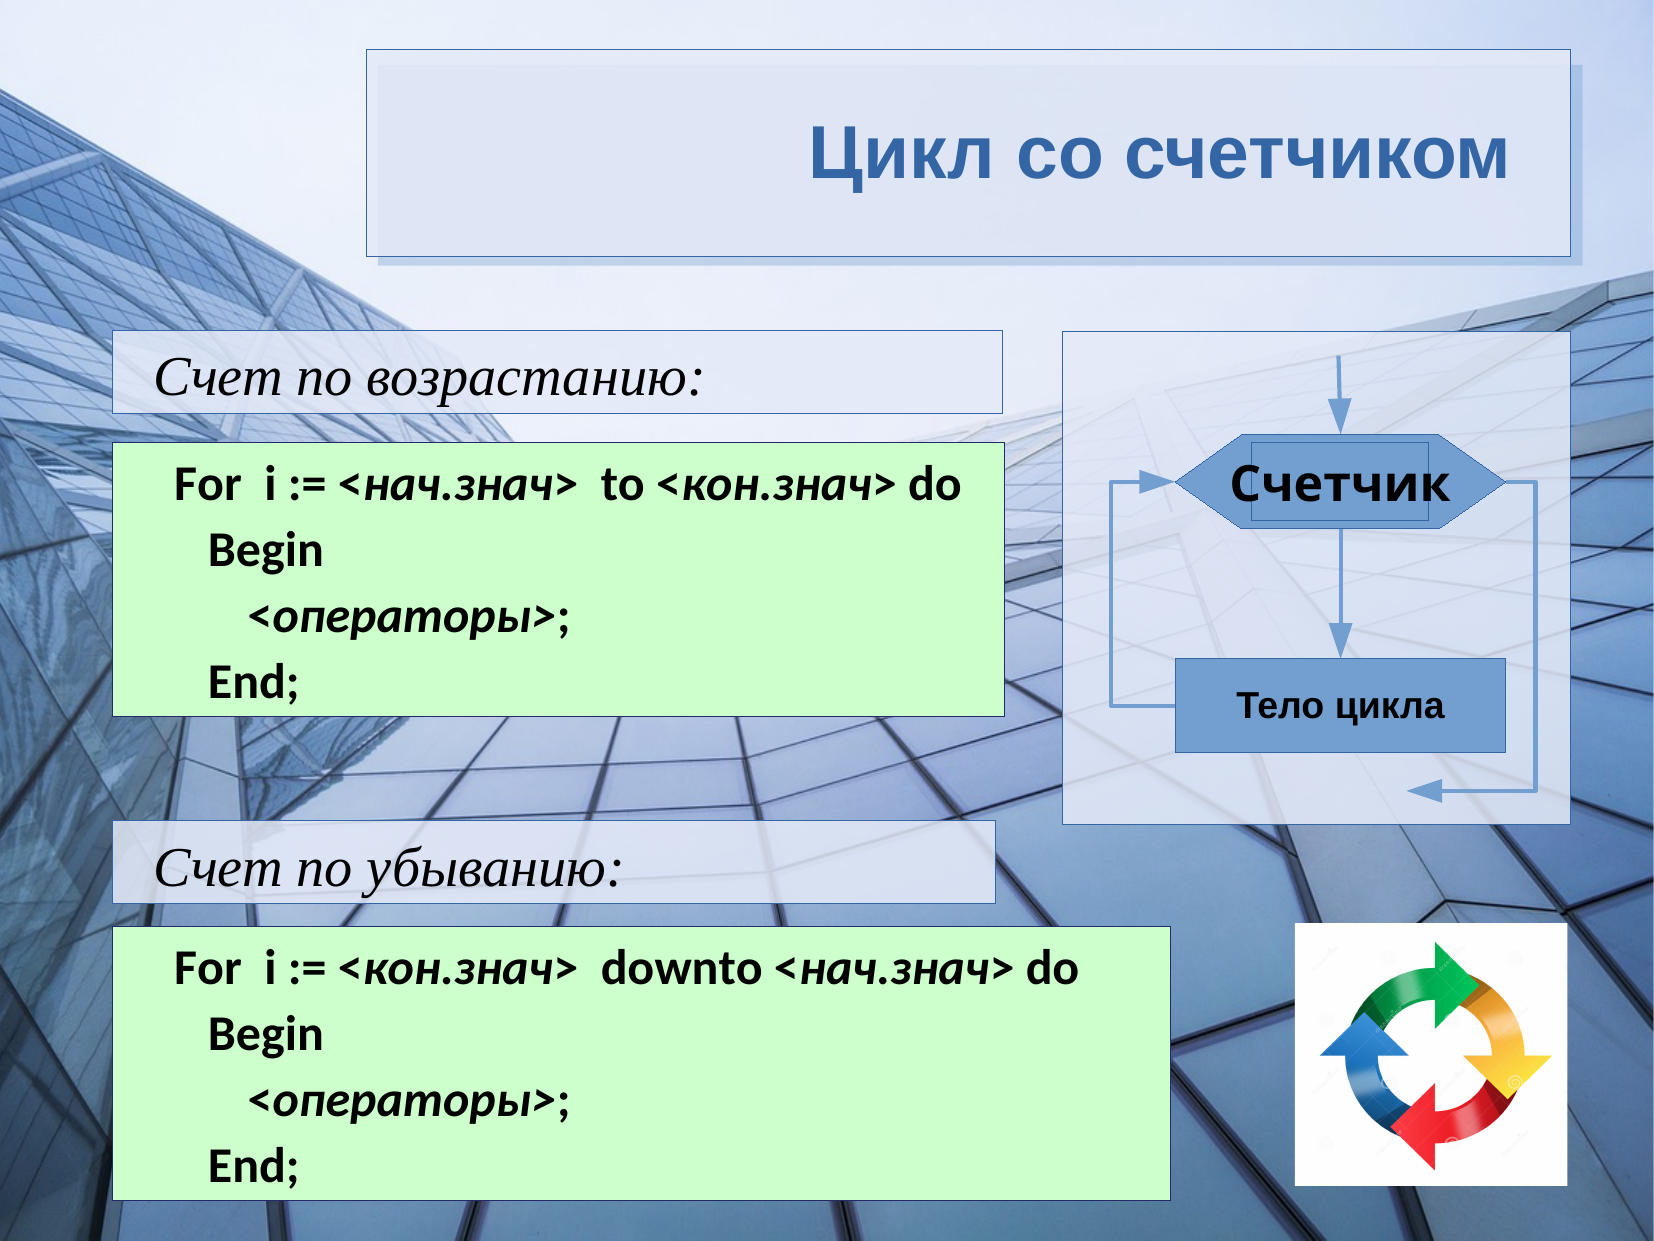

# Цикл со счетчиком
Счет по возрастанию:
Счетчик
For i := <нач.знач> to <кон.знач> do
 Begin
	<операторы>;
 End;
Тело цикла
Счет по убыванию:
For i := <кон.знач> downto <нач.знач> do
 Begin
	<операторы>;
 End;